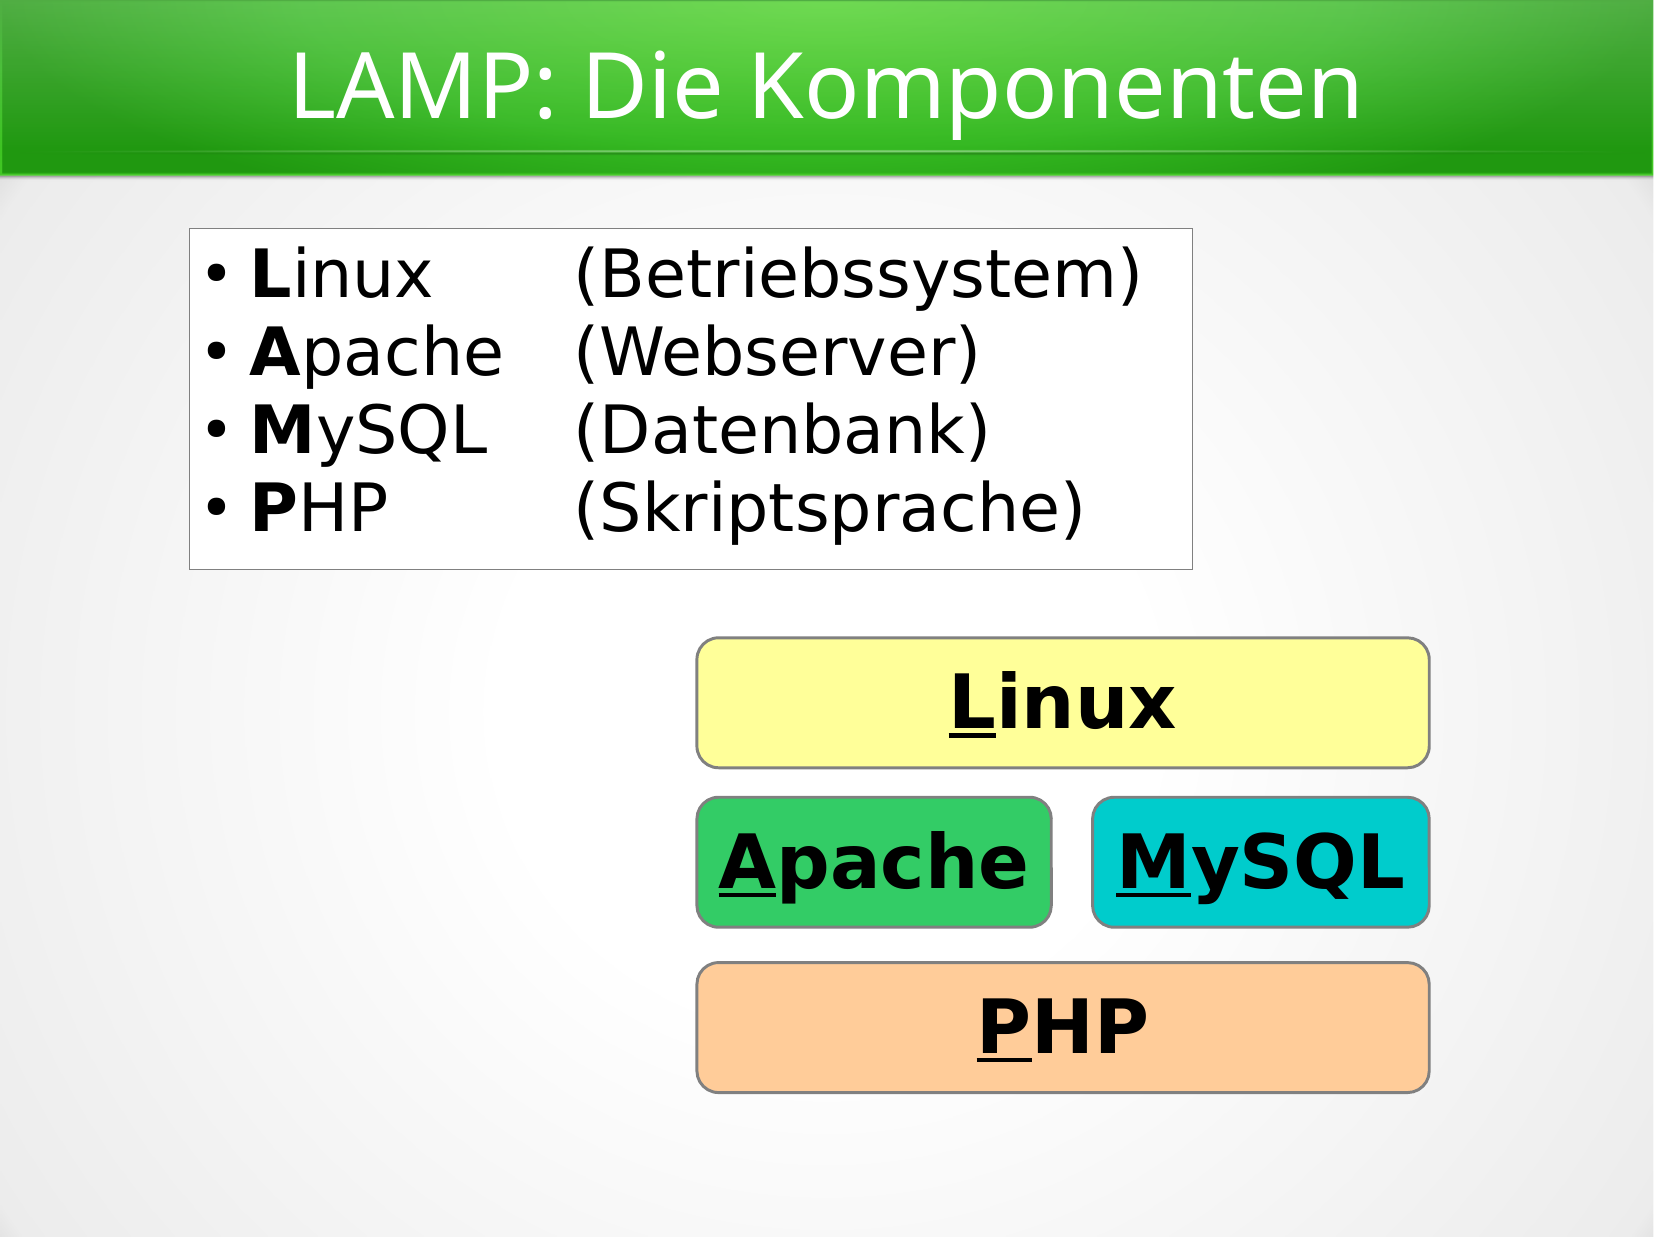

# LAMP: Die Komponenten
 Linux		(Betriebssystem)
 Apache	(Webserver)
 MySQL		(Datenbank)
 PHP			(Skriptsprache)
Linux
Apache
MySQL
PHP